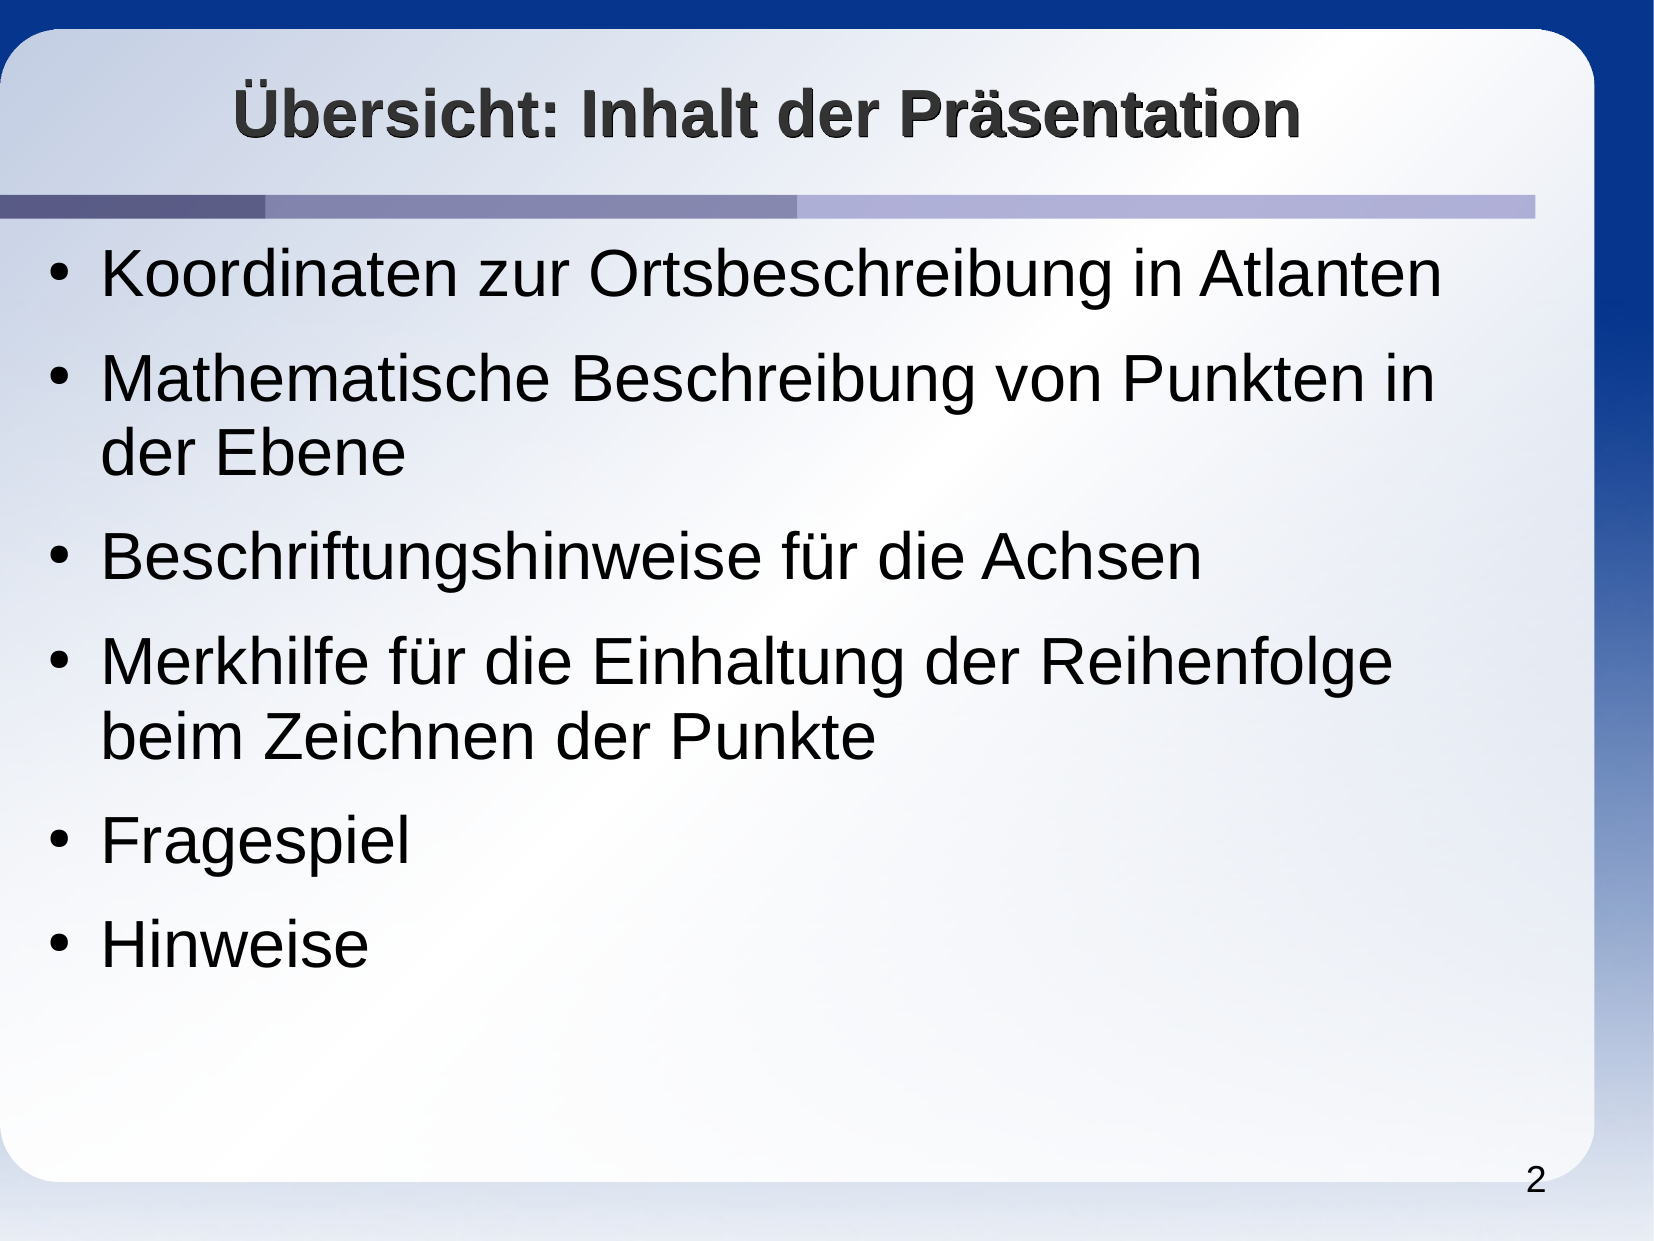

# Übersicht: Inhalt der Präsentation
Koordinaten zur Ortsbeschreibung in Atlanten
Mathematische Beschreibung von Punkten in der Ebene
Beschriftungshinweise für die Achsen
Merkhilfe für die Einhaltung der Reihenfolge beim Zeichnen der Punkte
Fragespiel
Hinweise